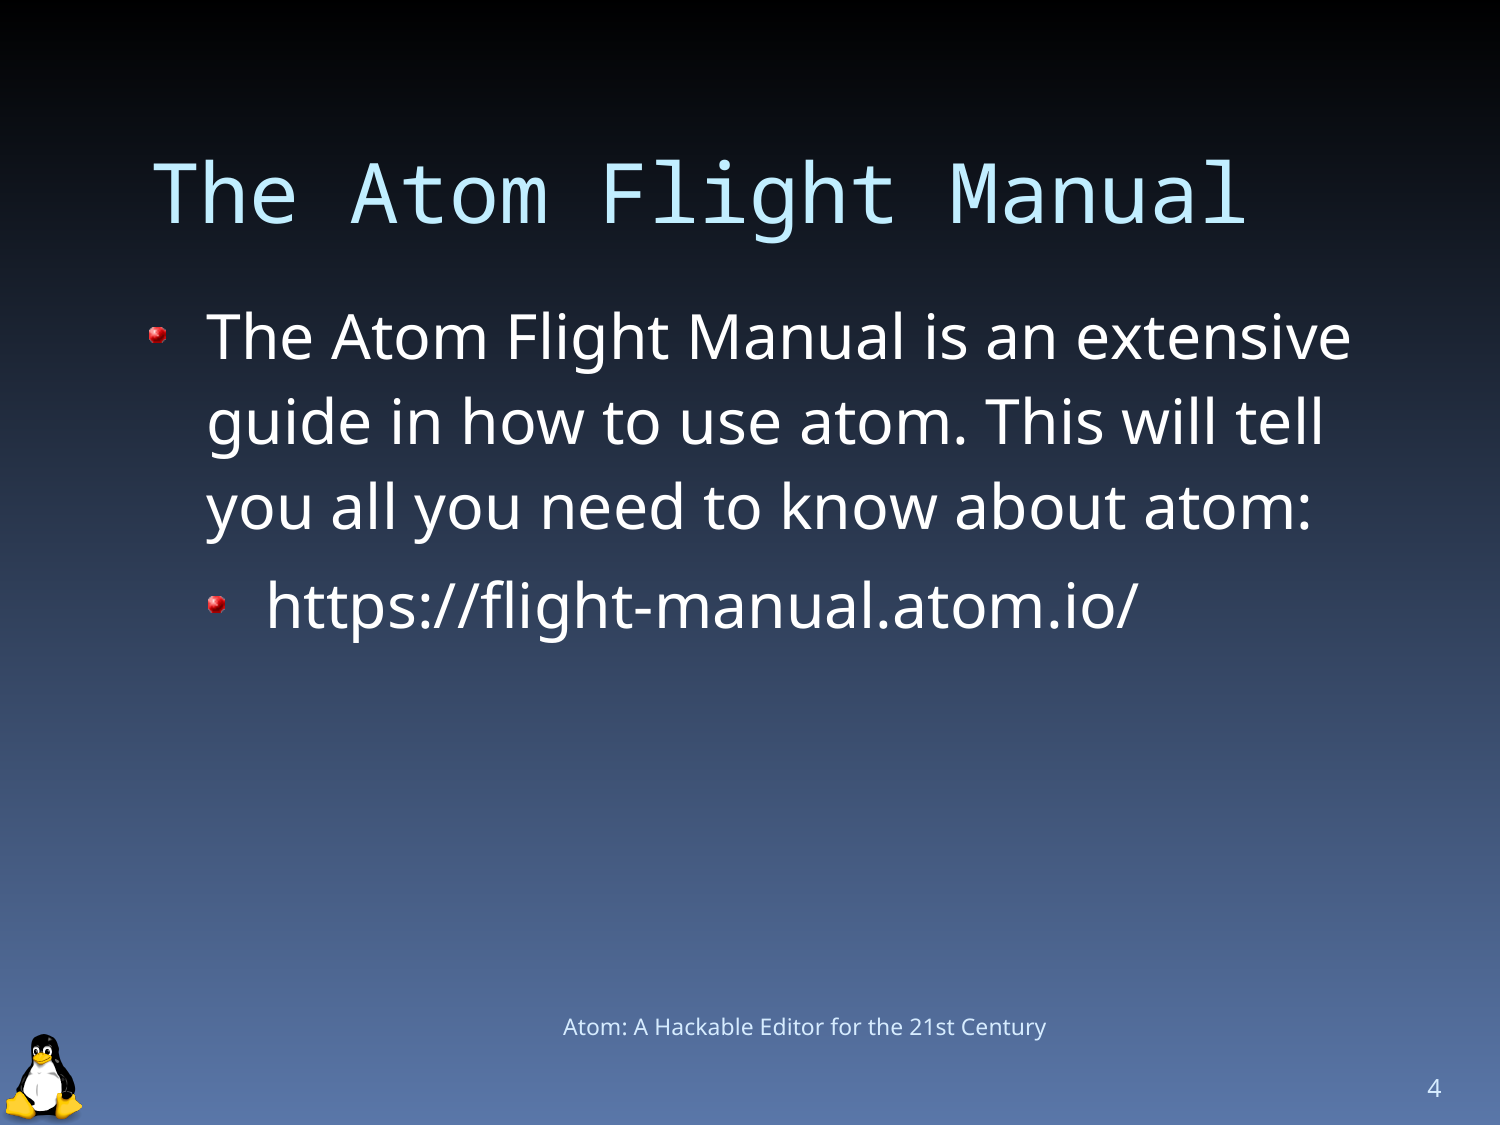

# The Atom Flight Manual
The Atom Flight Manual is an extensive guide in how to use atom. This will tell you all you need to know about atom:
https://flight-manual.atom.io/
Atom: A Hackable Editor for the 21st Century
4